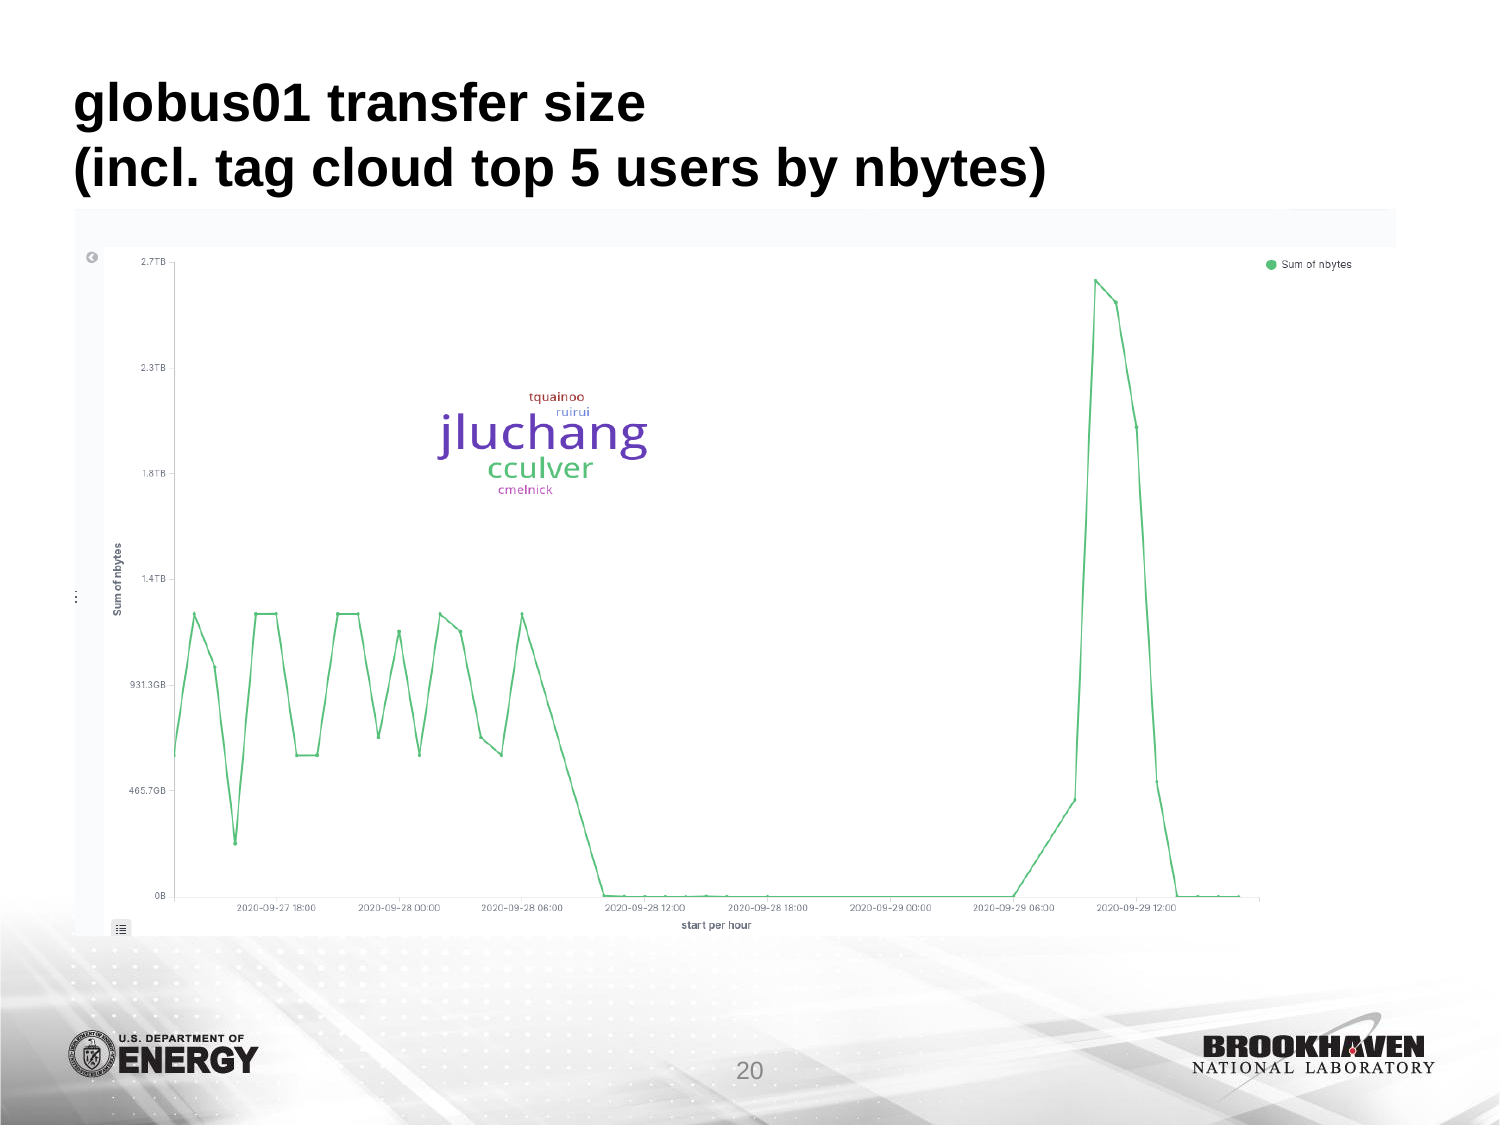

# globus01 transfer size (incl. tag cloud top 5 users by nbytes)